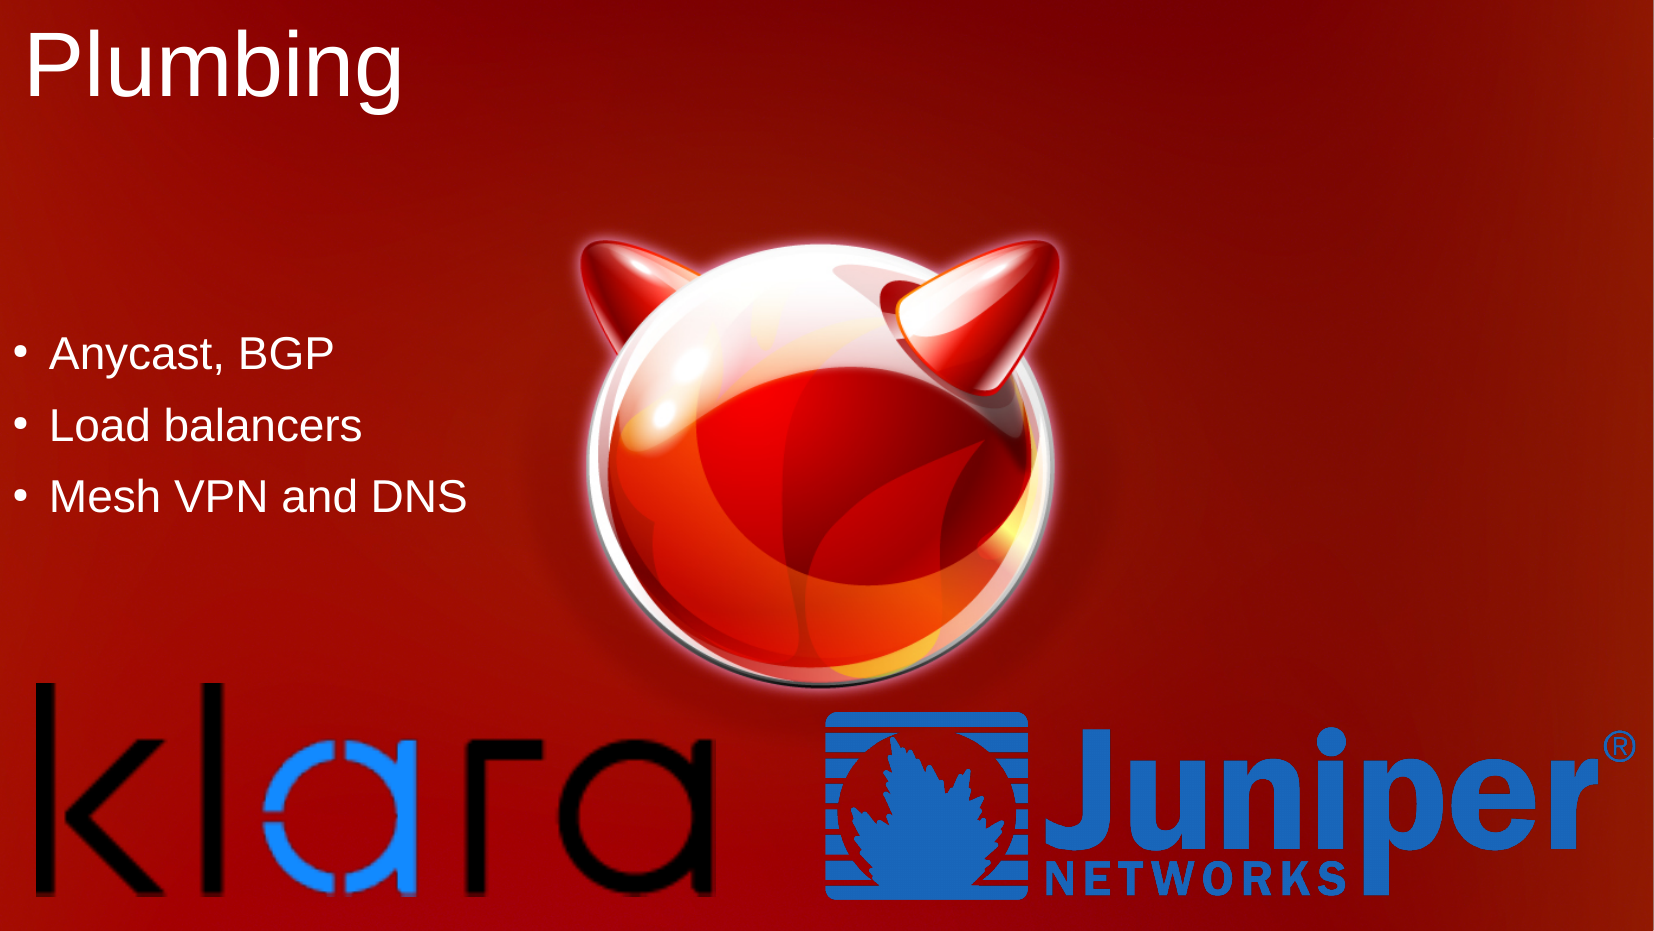

# Plumbing
Anycast, BGP
Load balancers
Mesh VPN and DNS
5